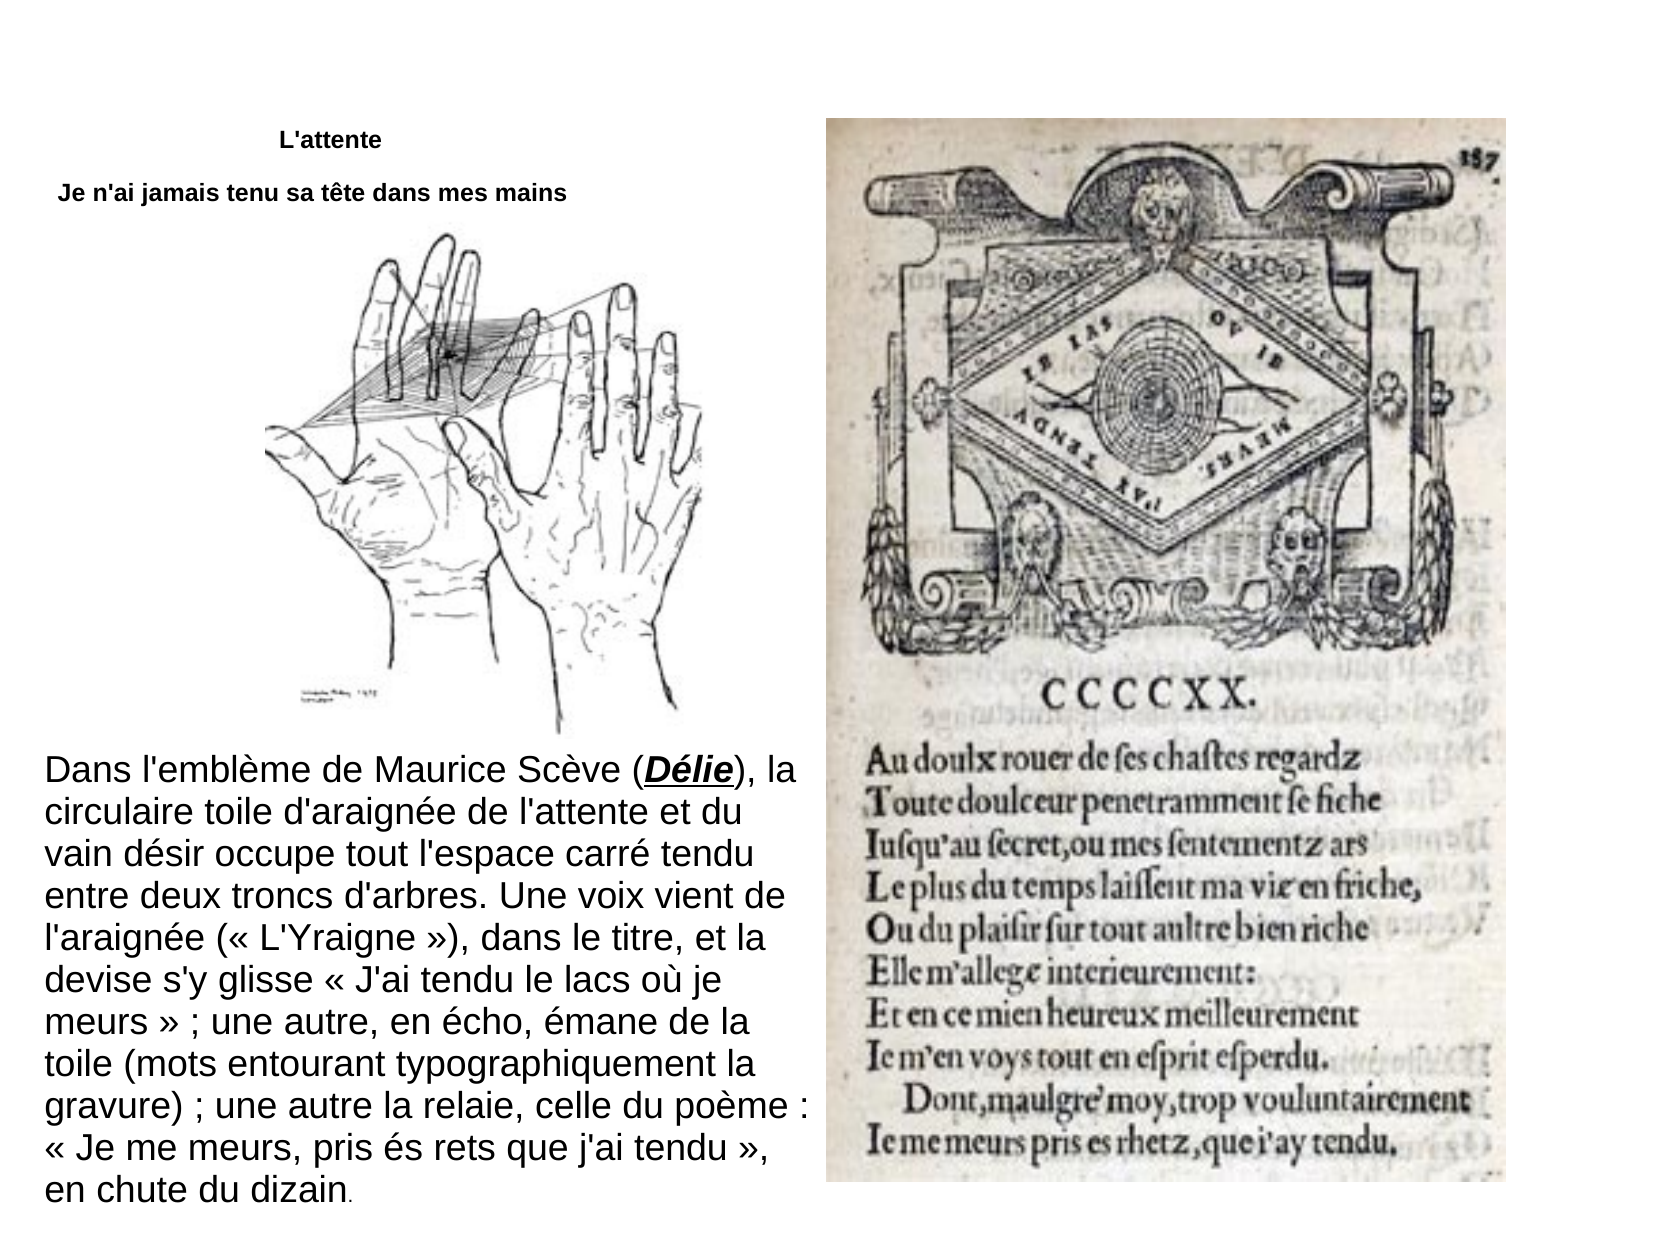

L'attente
Je n'ai jamais tenu sa tête dans mes mains
Dans l'emblème de Maurice Scève (Délie), la circulaire toile d'araignée de l'attente et du vain désir occupe tout l'espace carré tendu entre deux troncs d'arbres. Une voix vient de l'araignée (« L'Yraigne »), dans le titre, et la devise s'y glisse « J'ai tendu le lacs où je meurs » ; une autre, en écho, émane de la toile (mots entourant typographiquement la gravure) ; une autre la relaie, celle du poème : « Je me meurs, pris és rets que j'ai tendu », en chute du dizain.